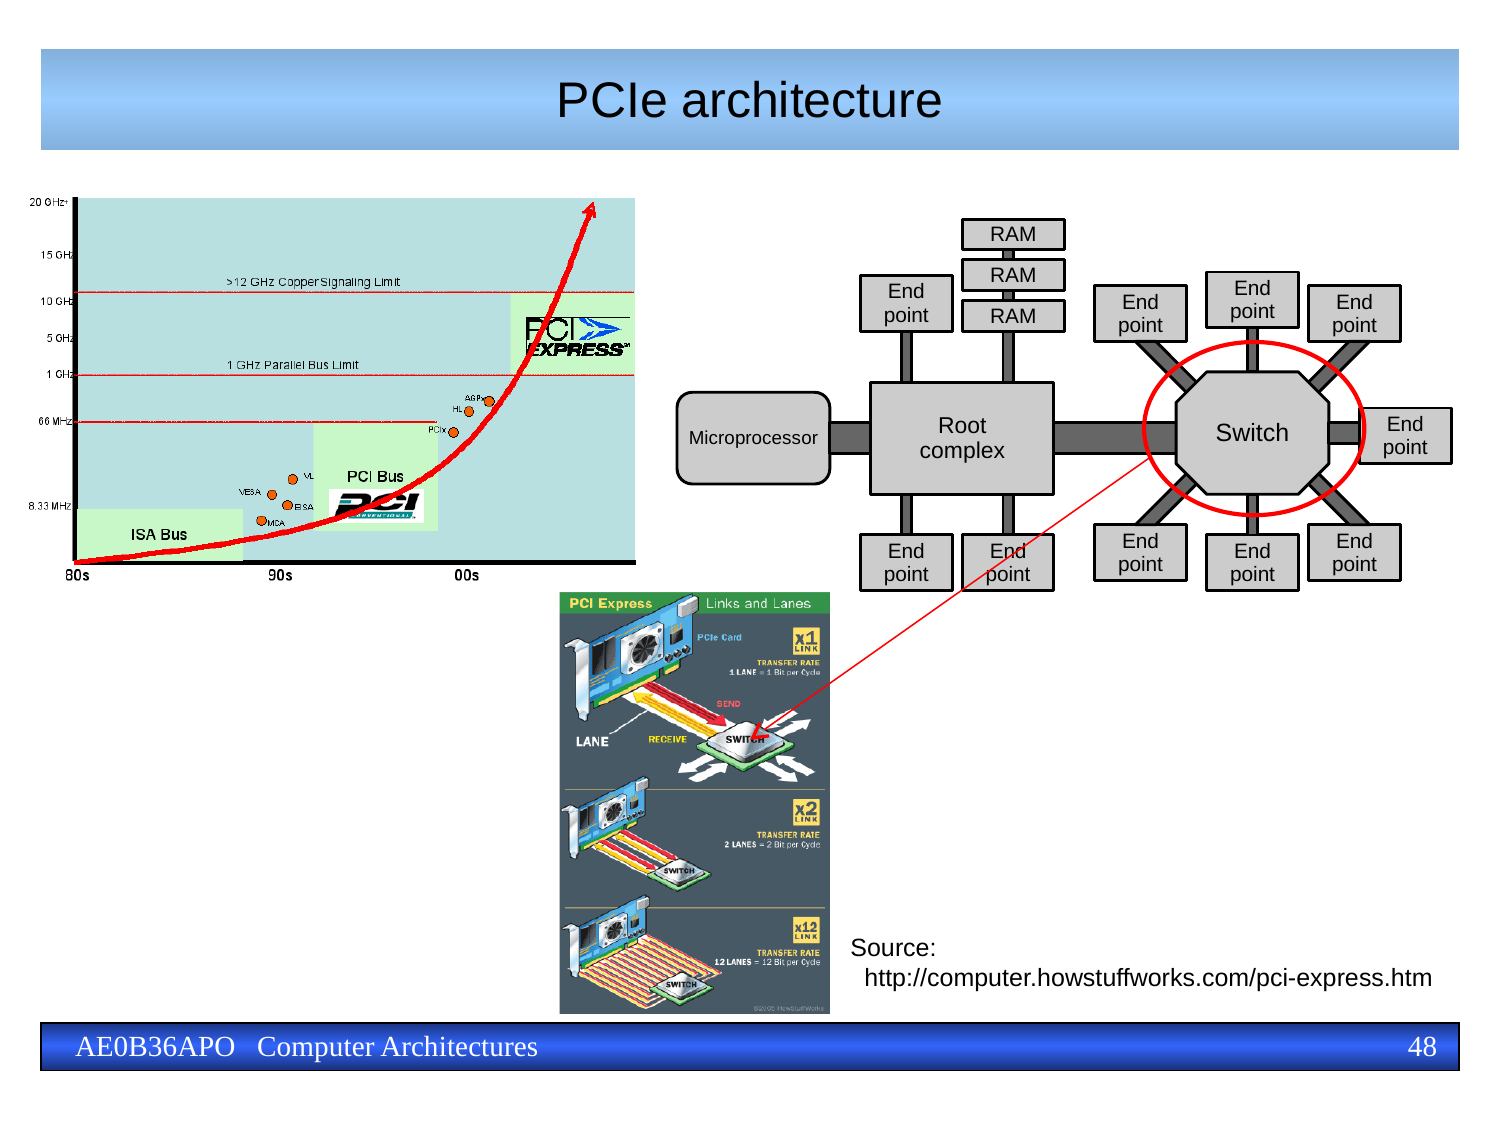

# PCIe architecture
RAM
RAM
End
point
End
point
End
point
End
point
RAM
Switch
Root
complex
Microprocessor
End
point
End
point
End
point
End
point
End
point
End
point
Source:
 http://computer.howstuffworks.com/pci-express.htm
AE0B36APO Computer Architectures
48